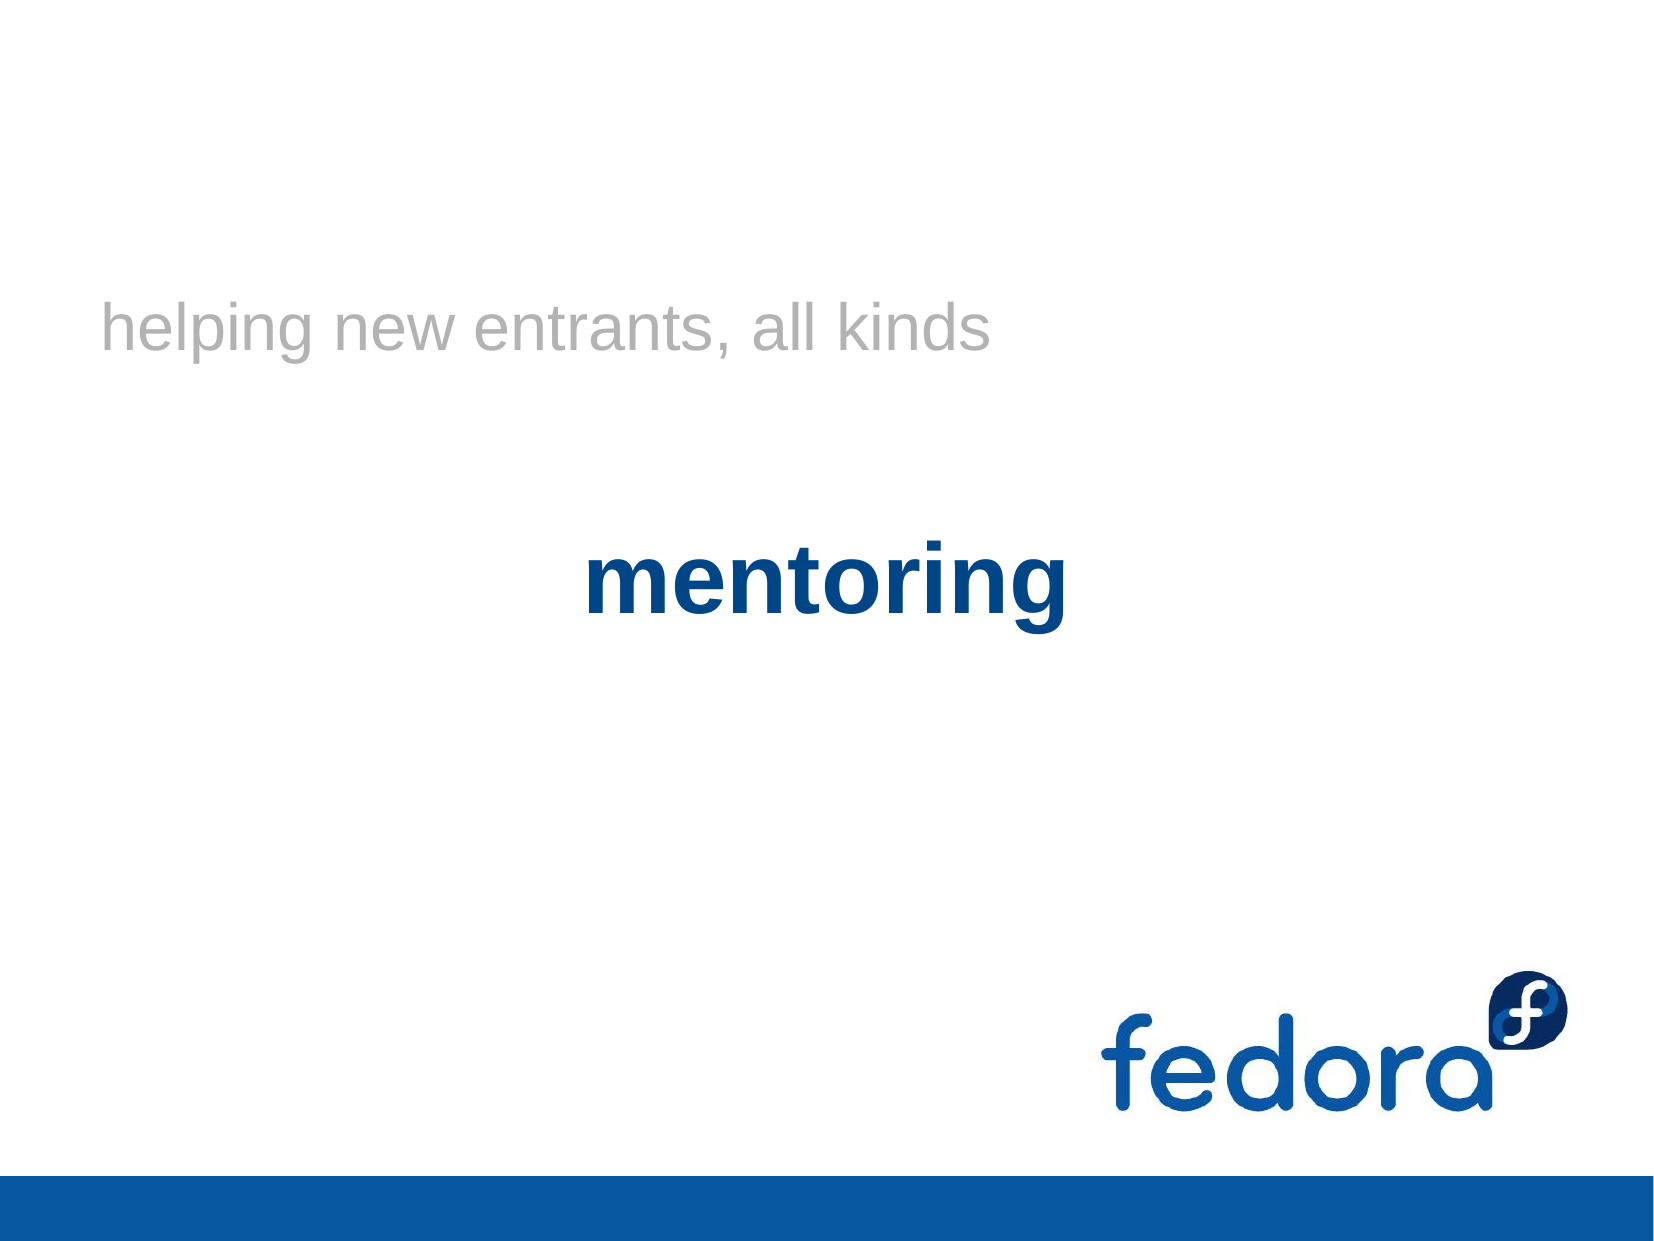

# mentoring
helping new entrants, all kinds